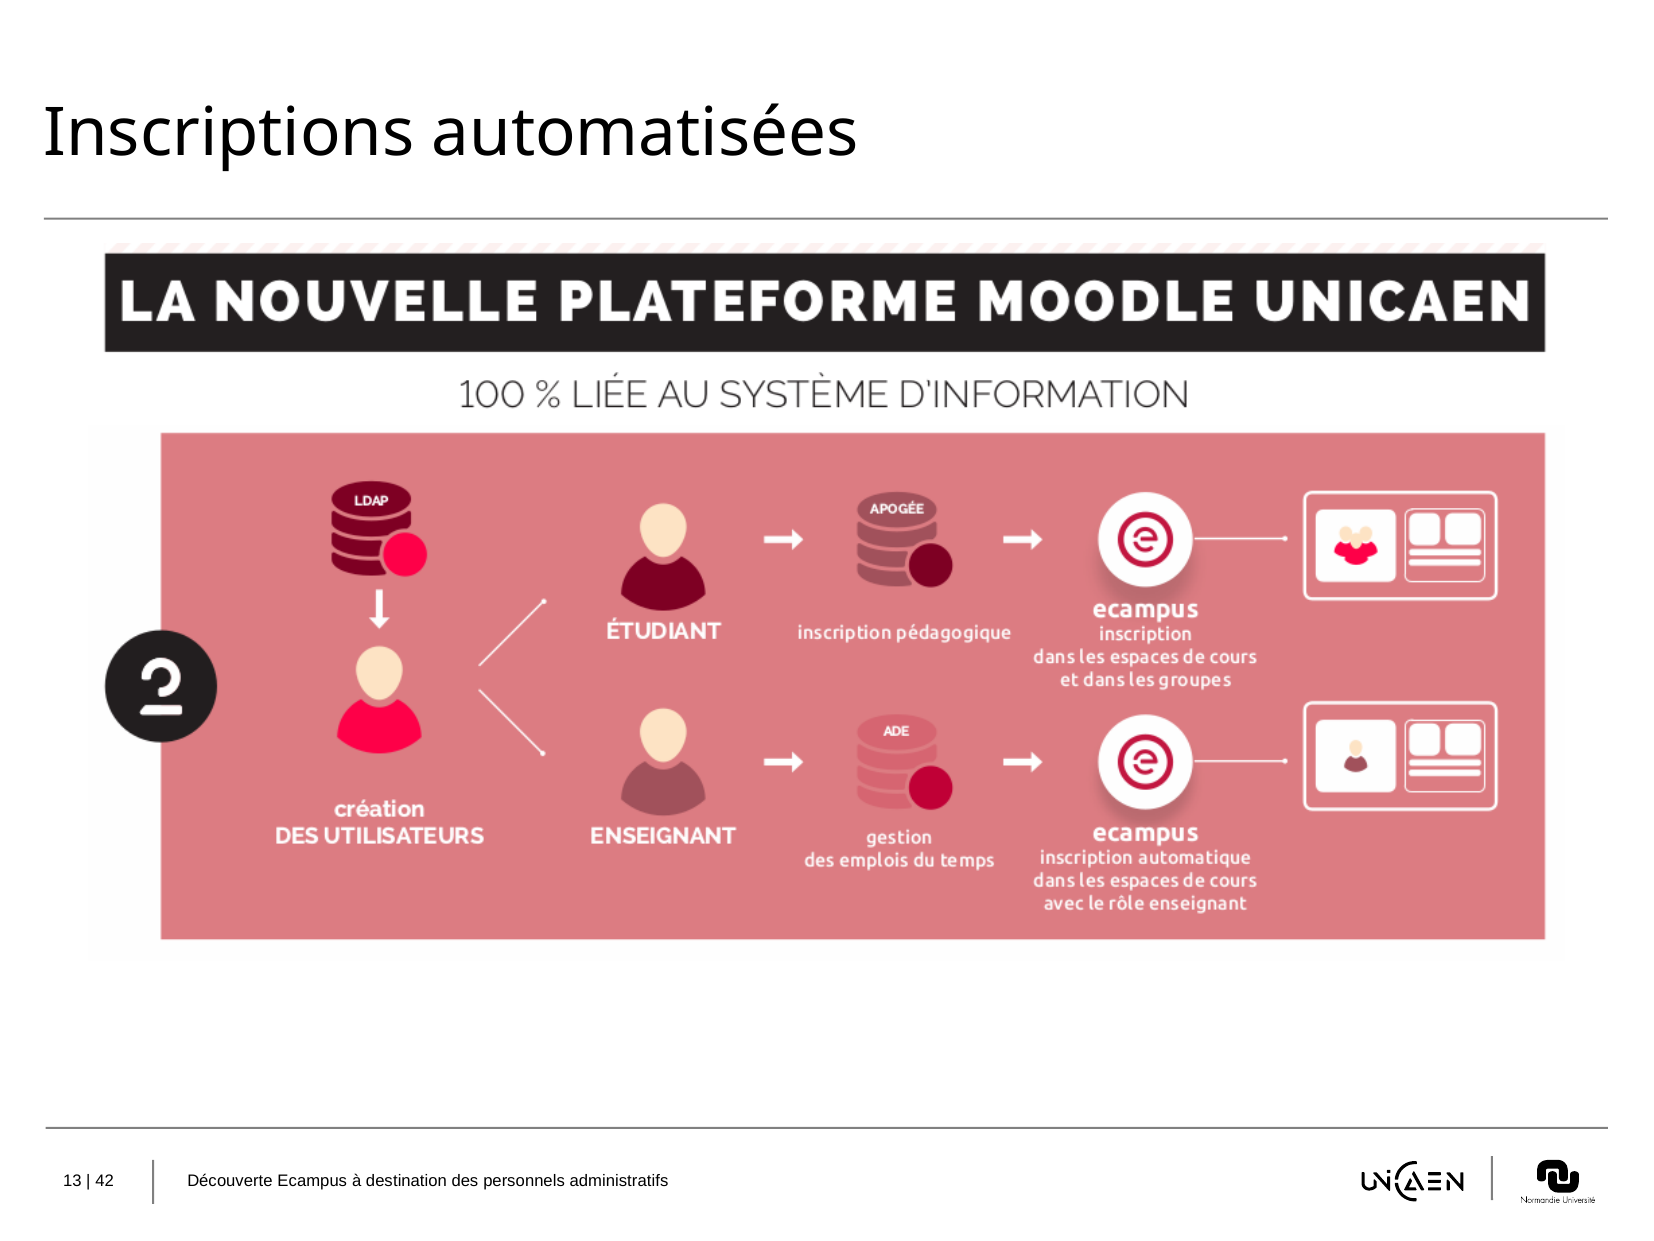

# Inscriptions automatisées
13
Découverte Ecampus pourn les personnels administratifs